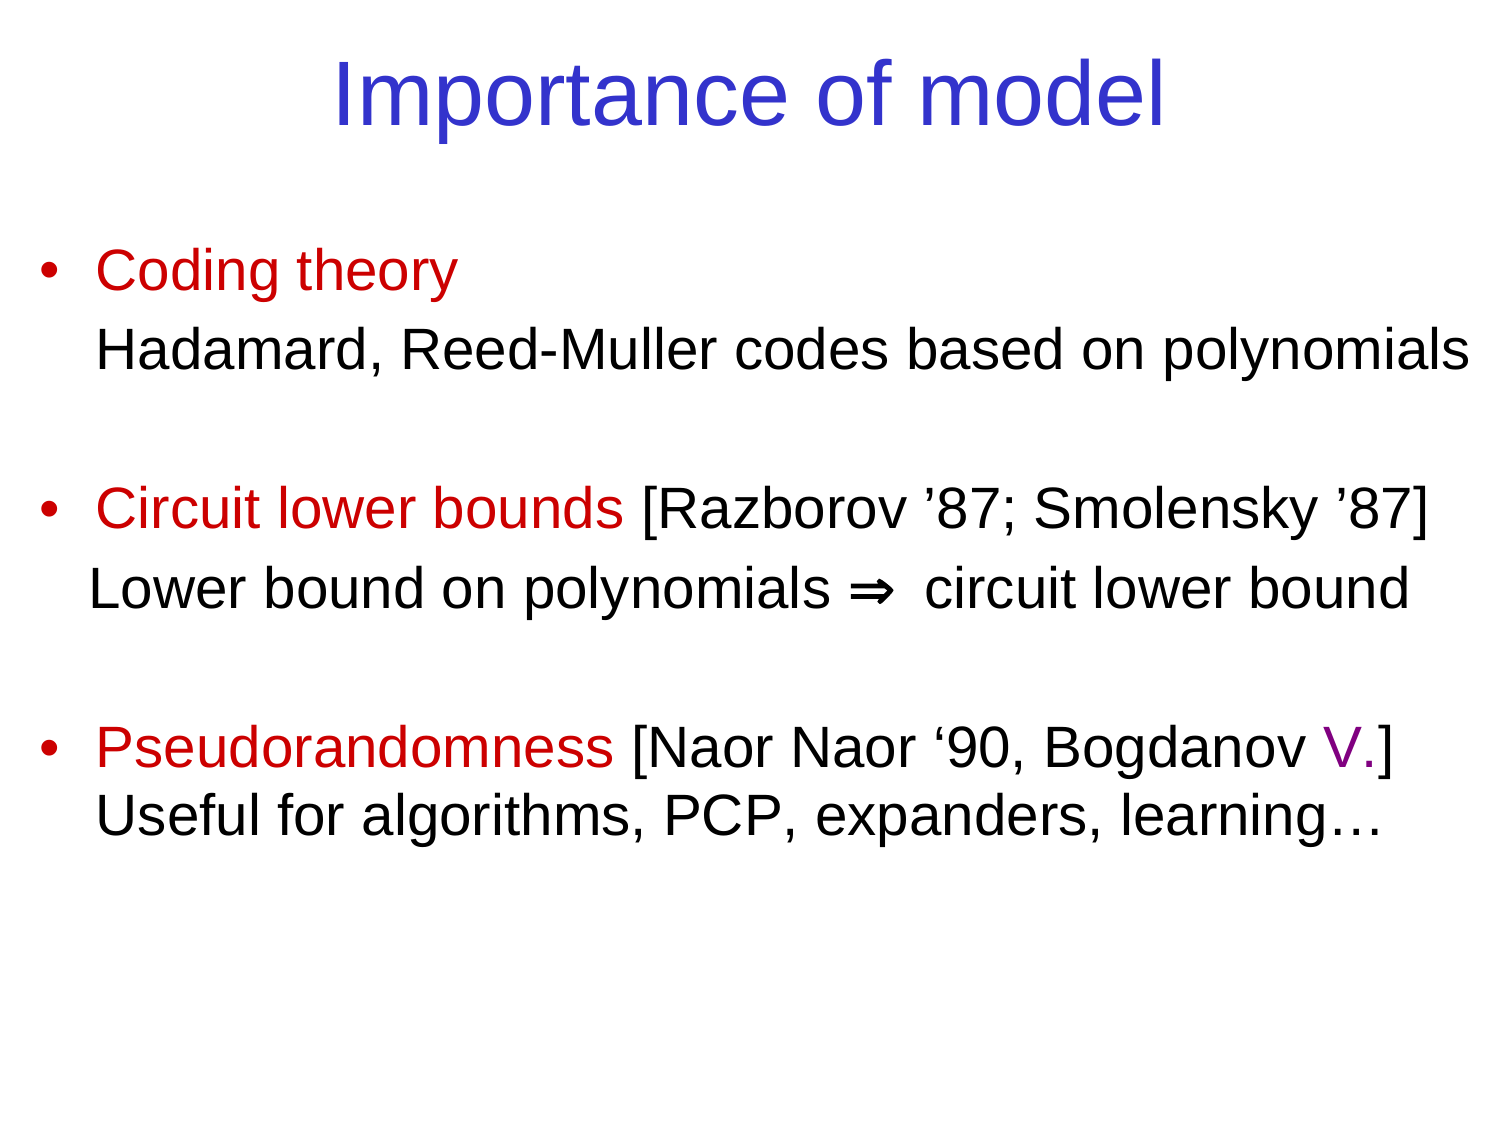

Importance of model
# Coding theory
	Hadamard, Reed-Muller codes based on polynomials
Circuit lower bounds [Razborov ’87; Smolensky ’87]
 Lower bound on polynomials  circuit lower bound
Pseudorandomness [Naor Naor ‘90, Bogdanov V.]
	Useful for algorithms, PCP, expanders, learning…